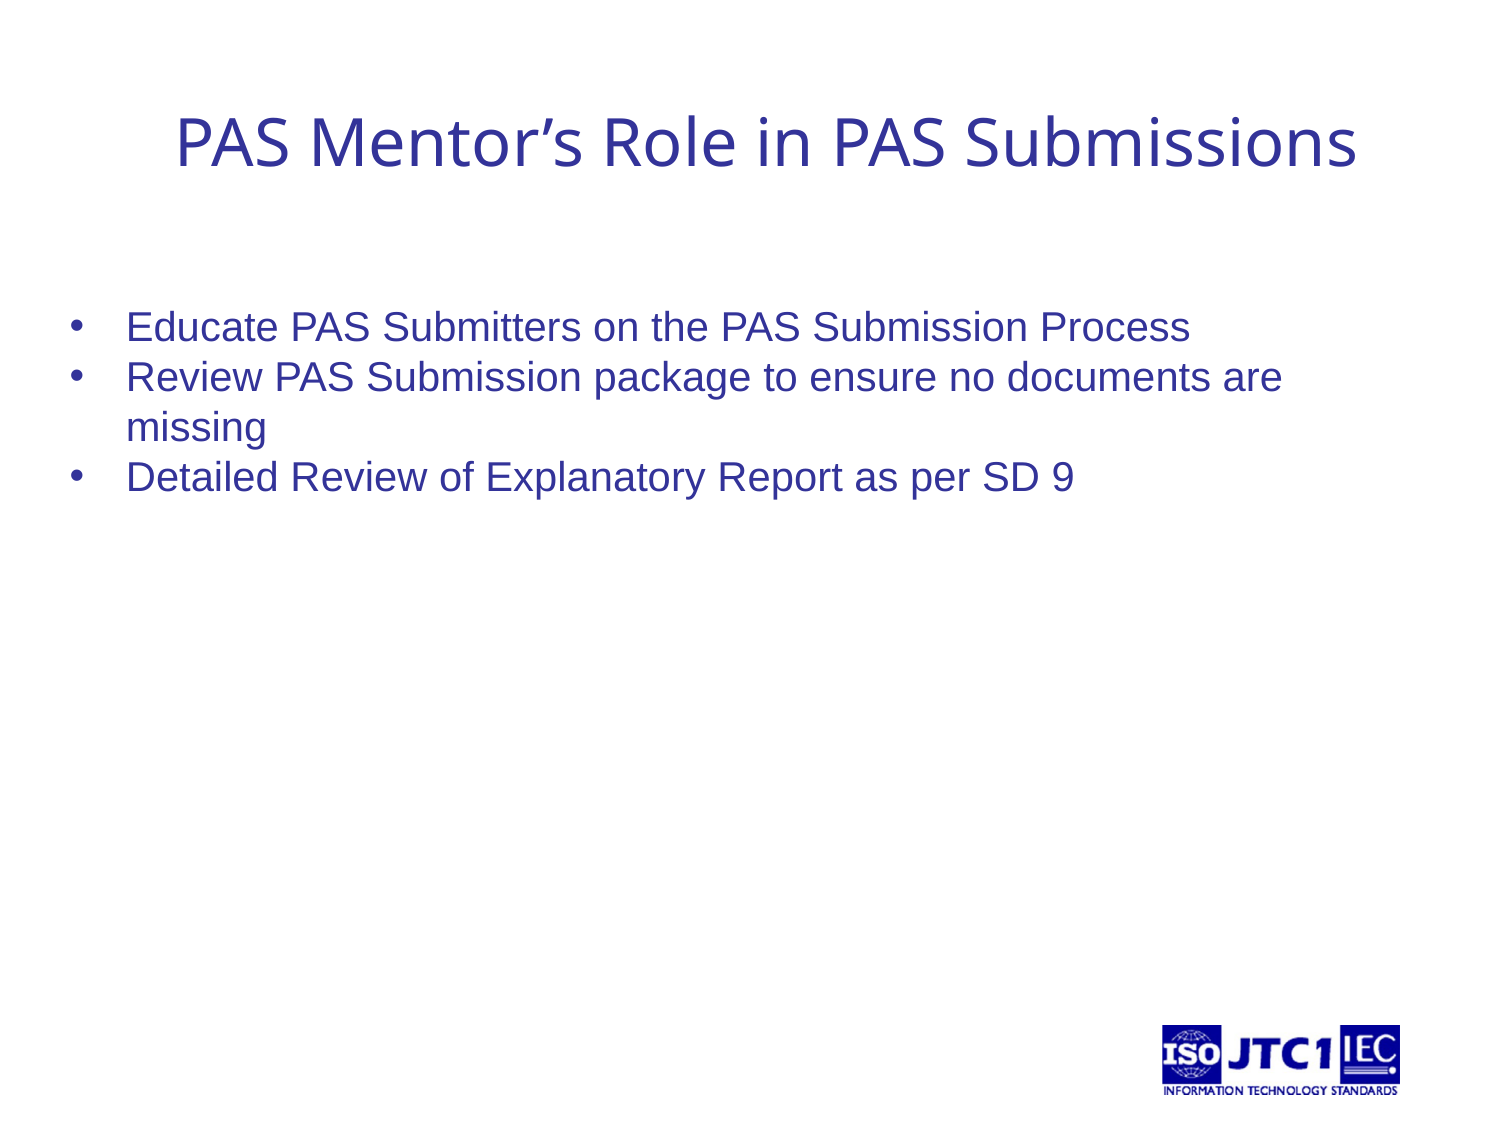

# PAS Mentor’s Role in PAS Submissions
Educate PAS Submitters on the PAS Submission Process
Review PAS Submission package to ensure no documents are missing
Detailed Review of Explanatory Report as per SD 9